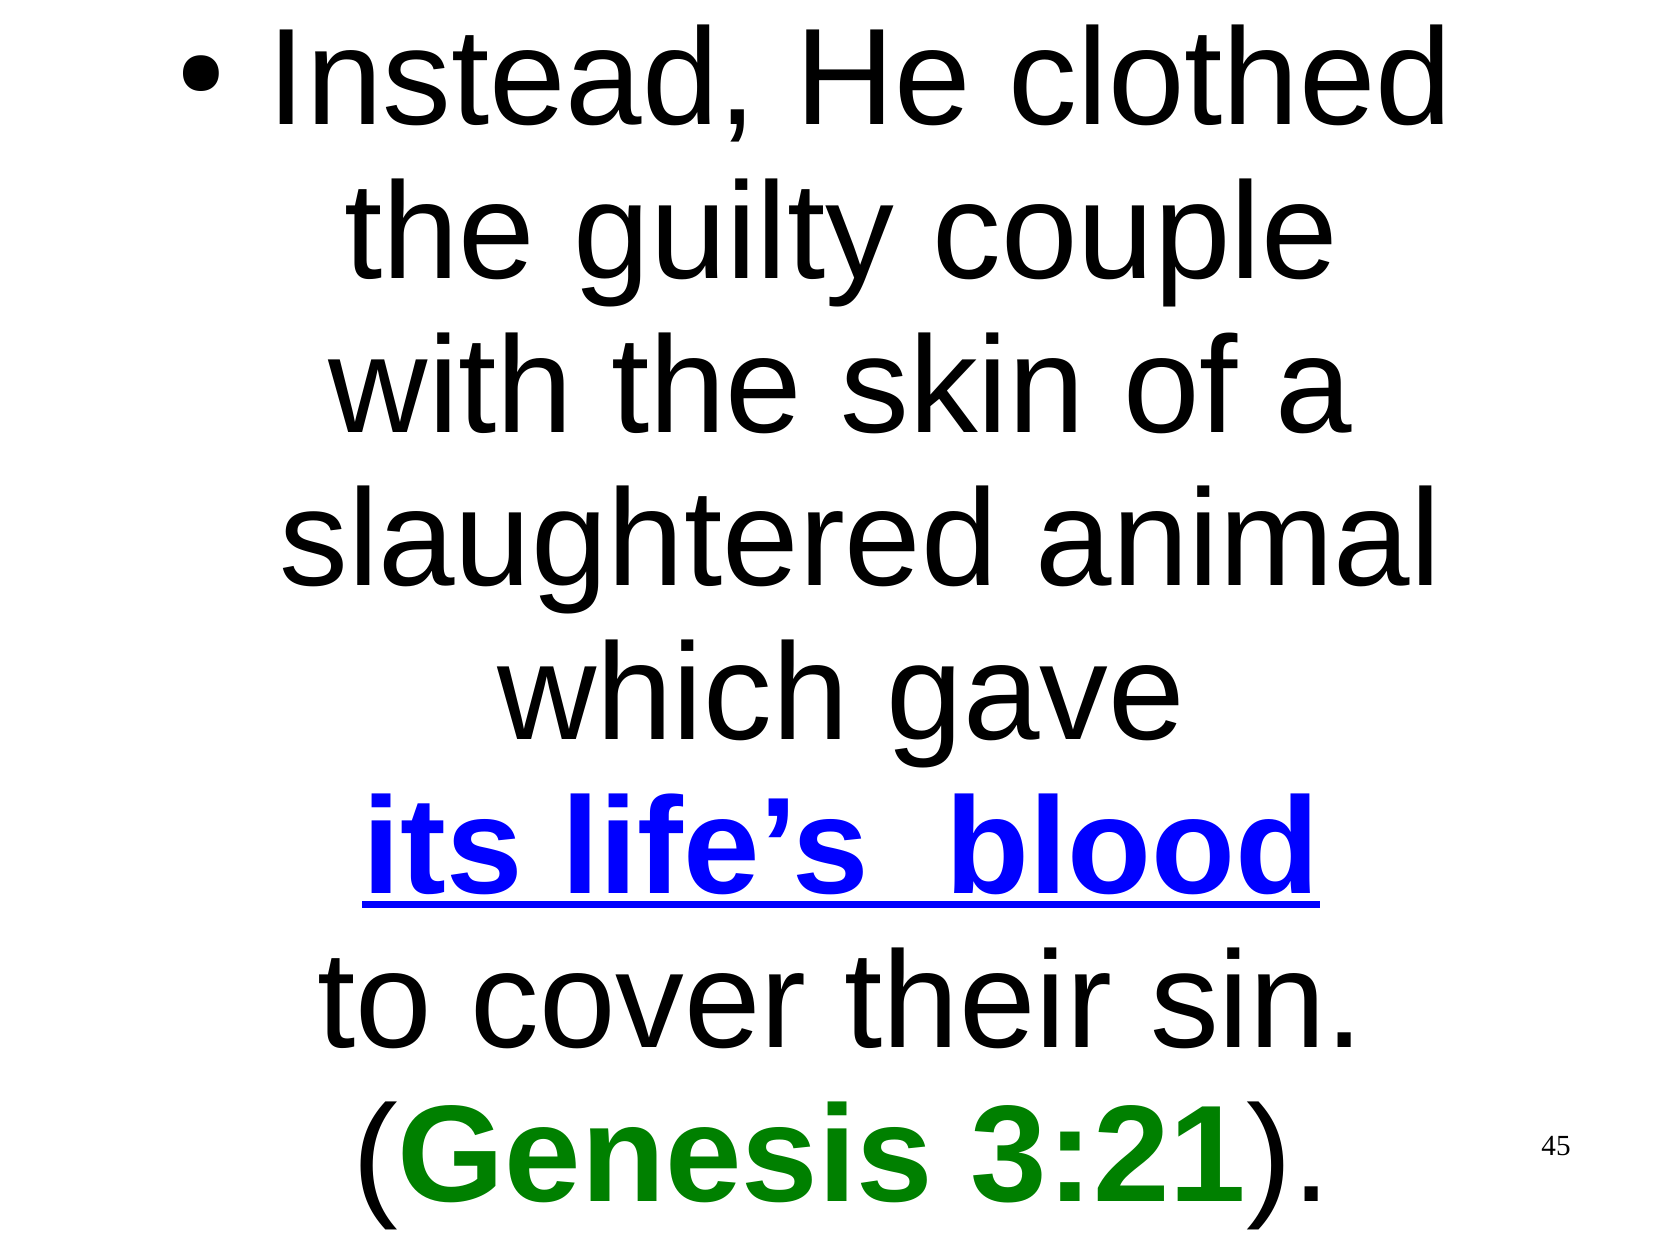

# Instead, He clothed the guilty couple with the skin of a slaughtered animal which gave its life’s blood to cover their sin. (Genesis 3:21).
45